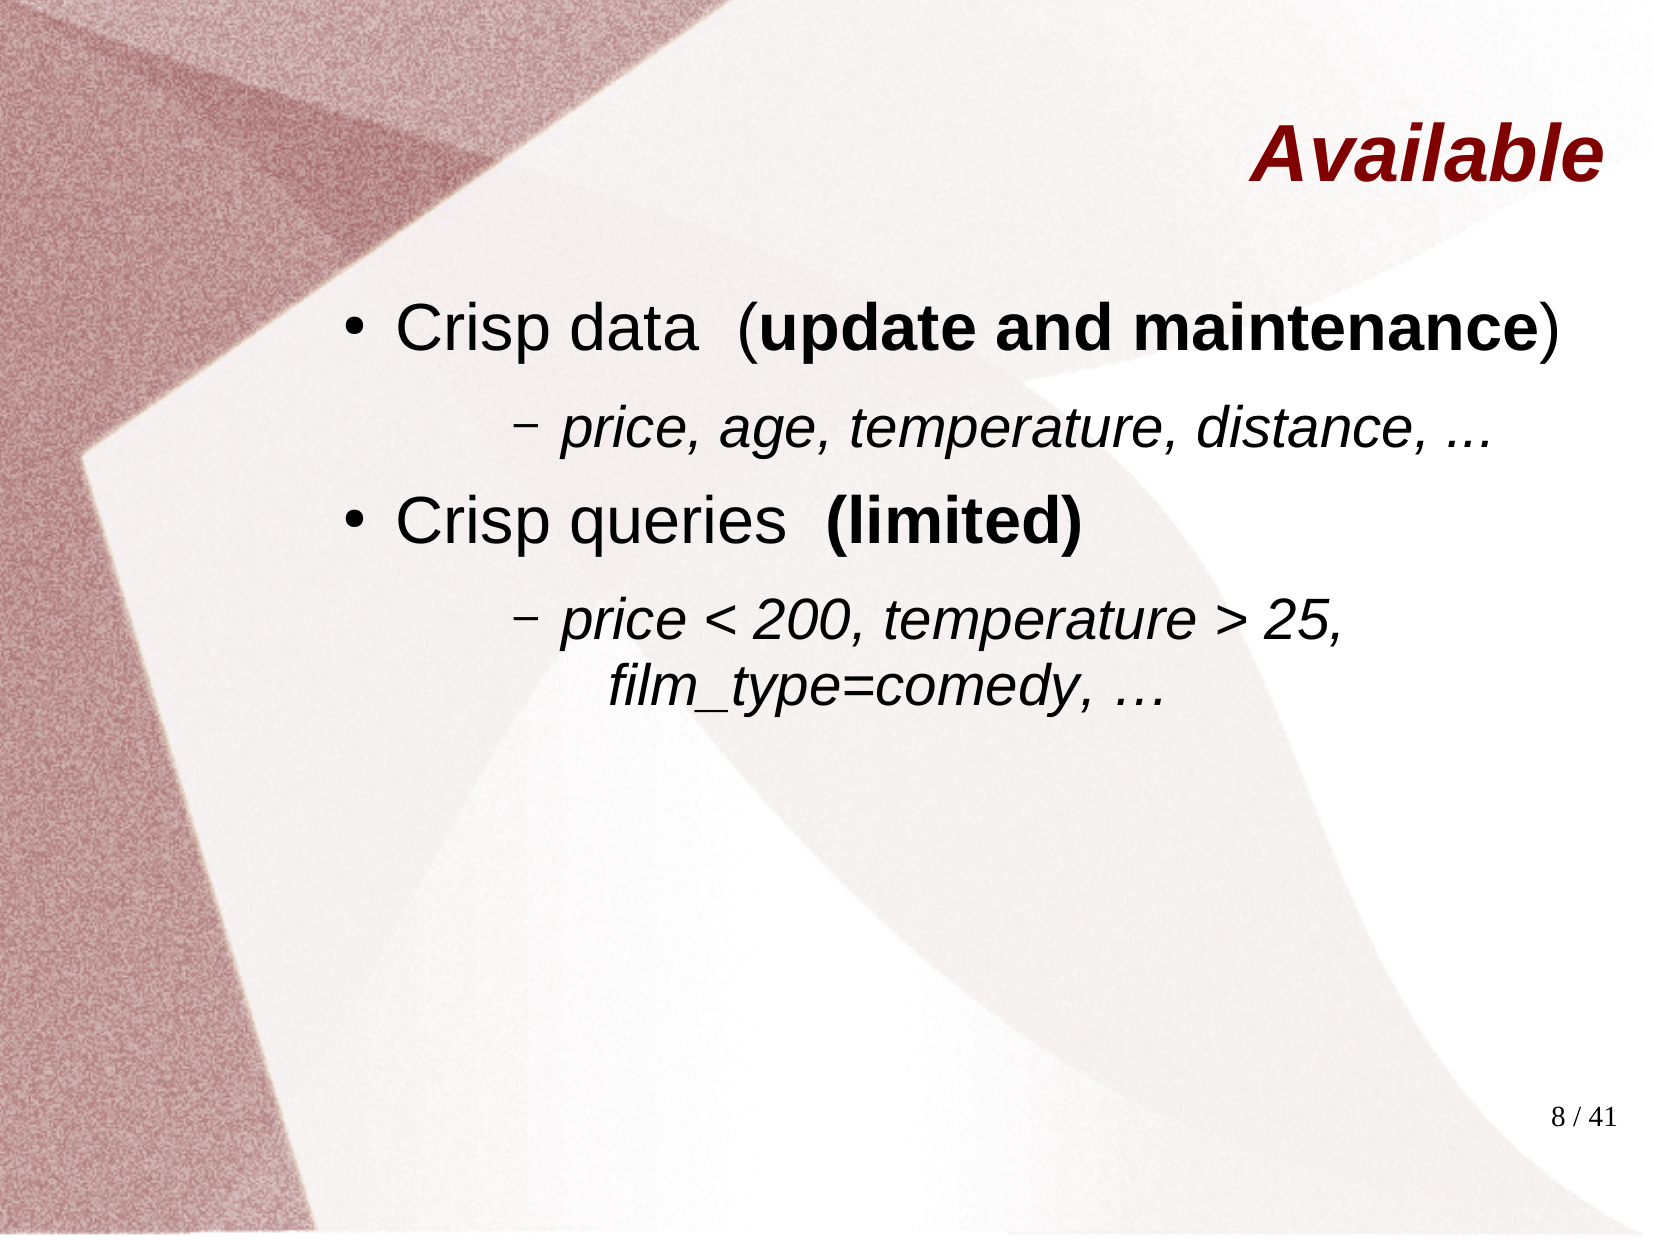

# Available
Crisp data (update and maintenance)
price, age, temperature, distance, ...
Crisp queries (limited)
price < 200, temperature > 25, film_type=comedy, …
8